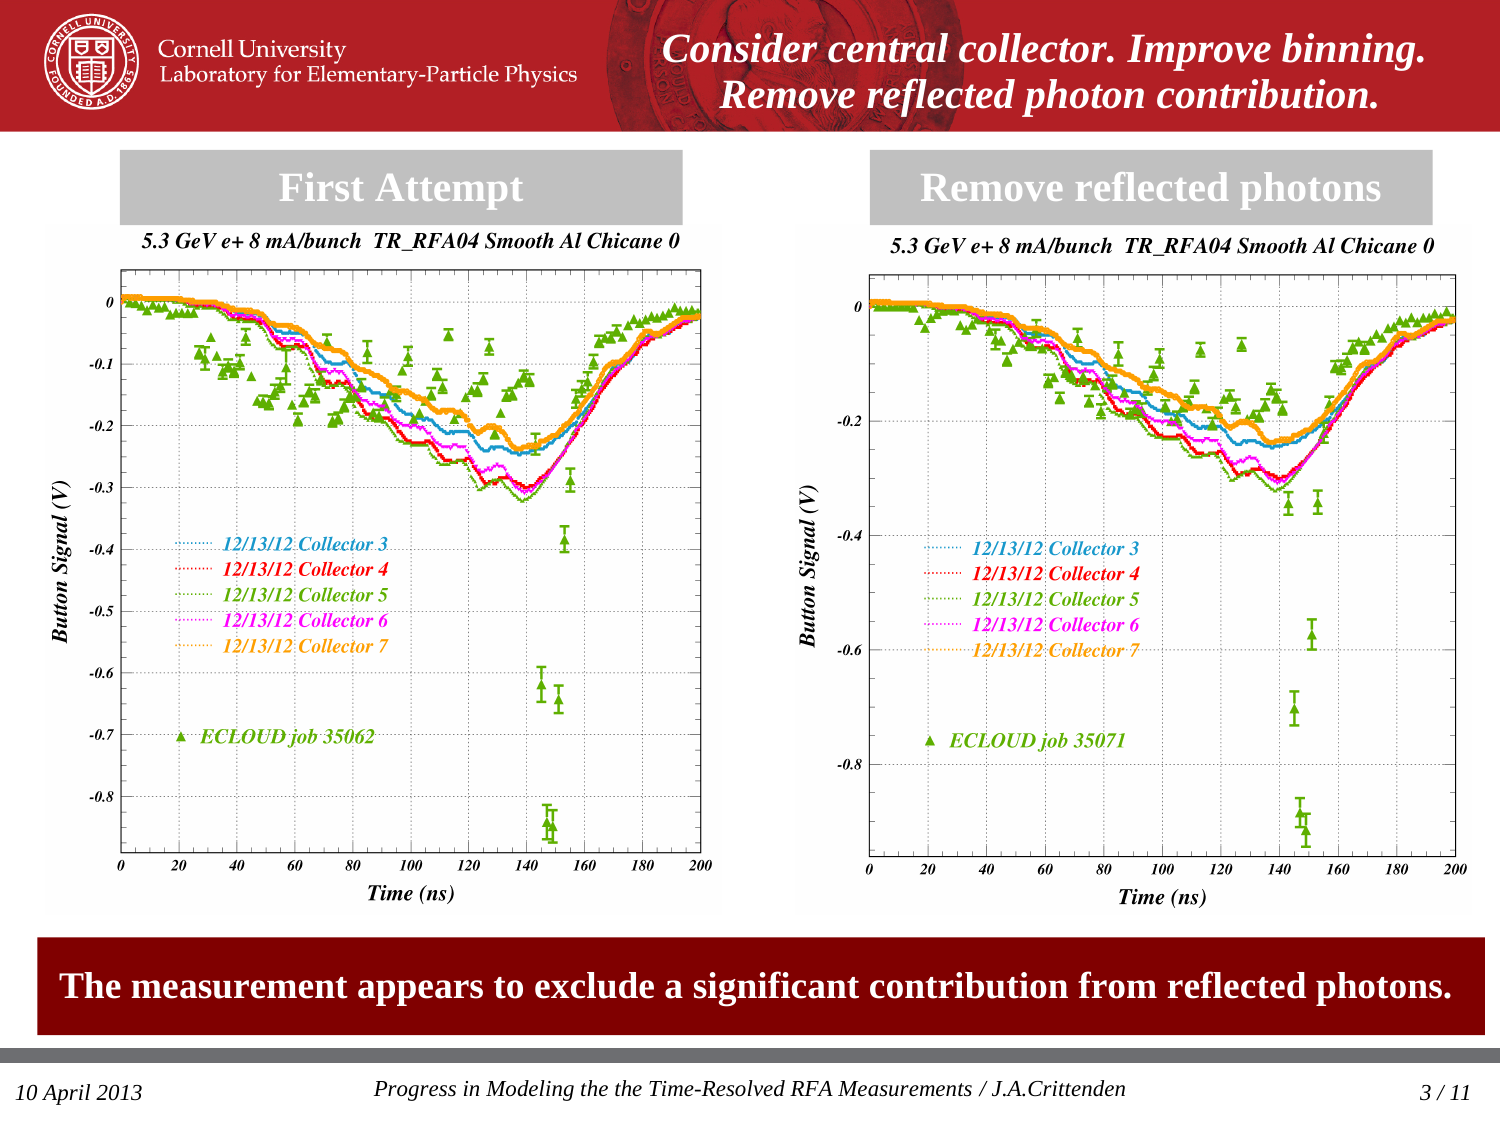

# Consider central collector. Improve binning. Remove reflected photon contribution.
First Attempt
Remove reflected photons
The measurement appears to exclude a significant contribution from reflected photons.